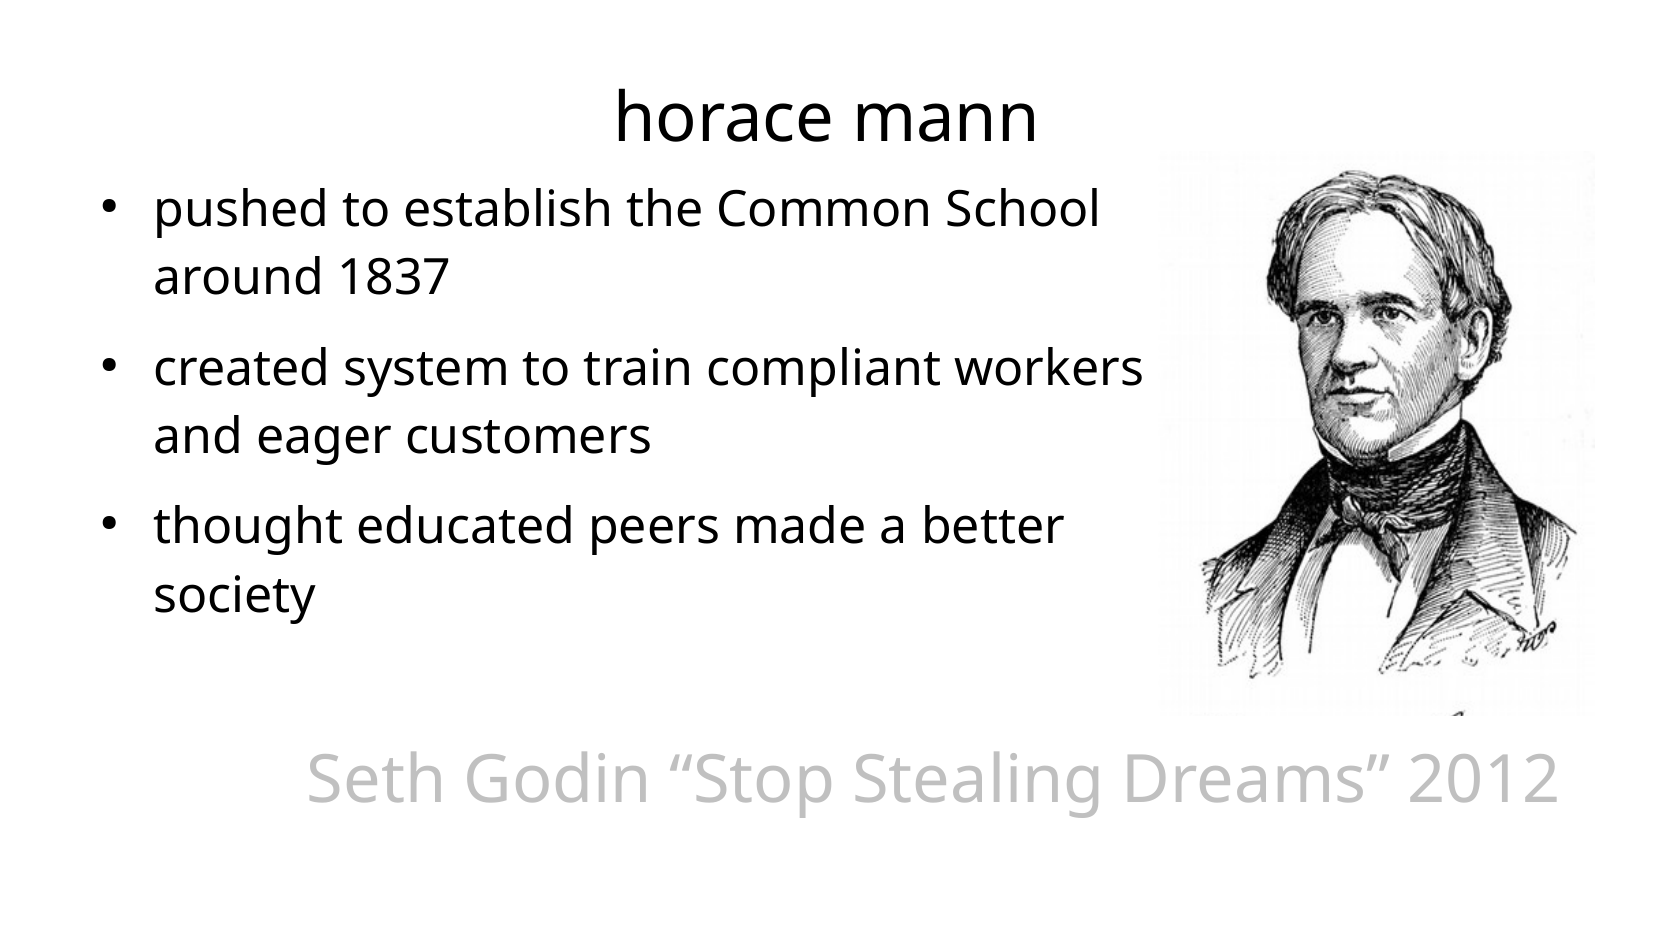

# horace mann
pushed to establish the Common School around 1837
created system to train compliant workers and eager customers
thought educated peers made a better society
Seth Godin “Stop Stealing Dreams” 2012